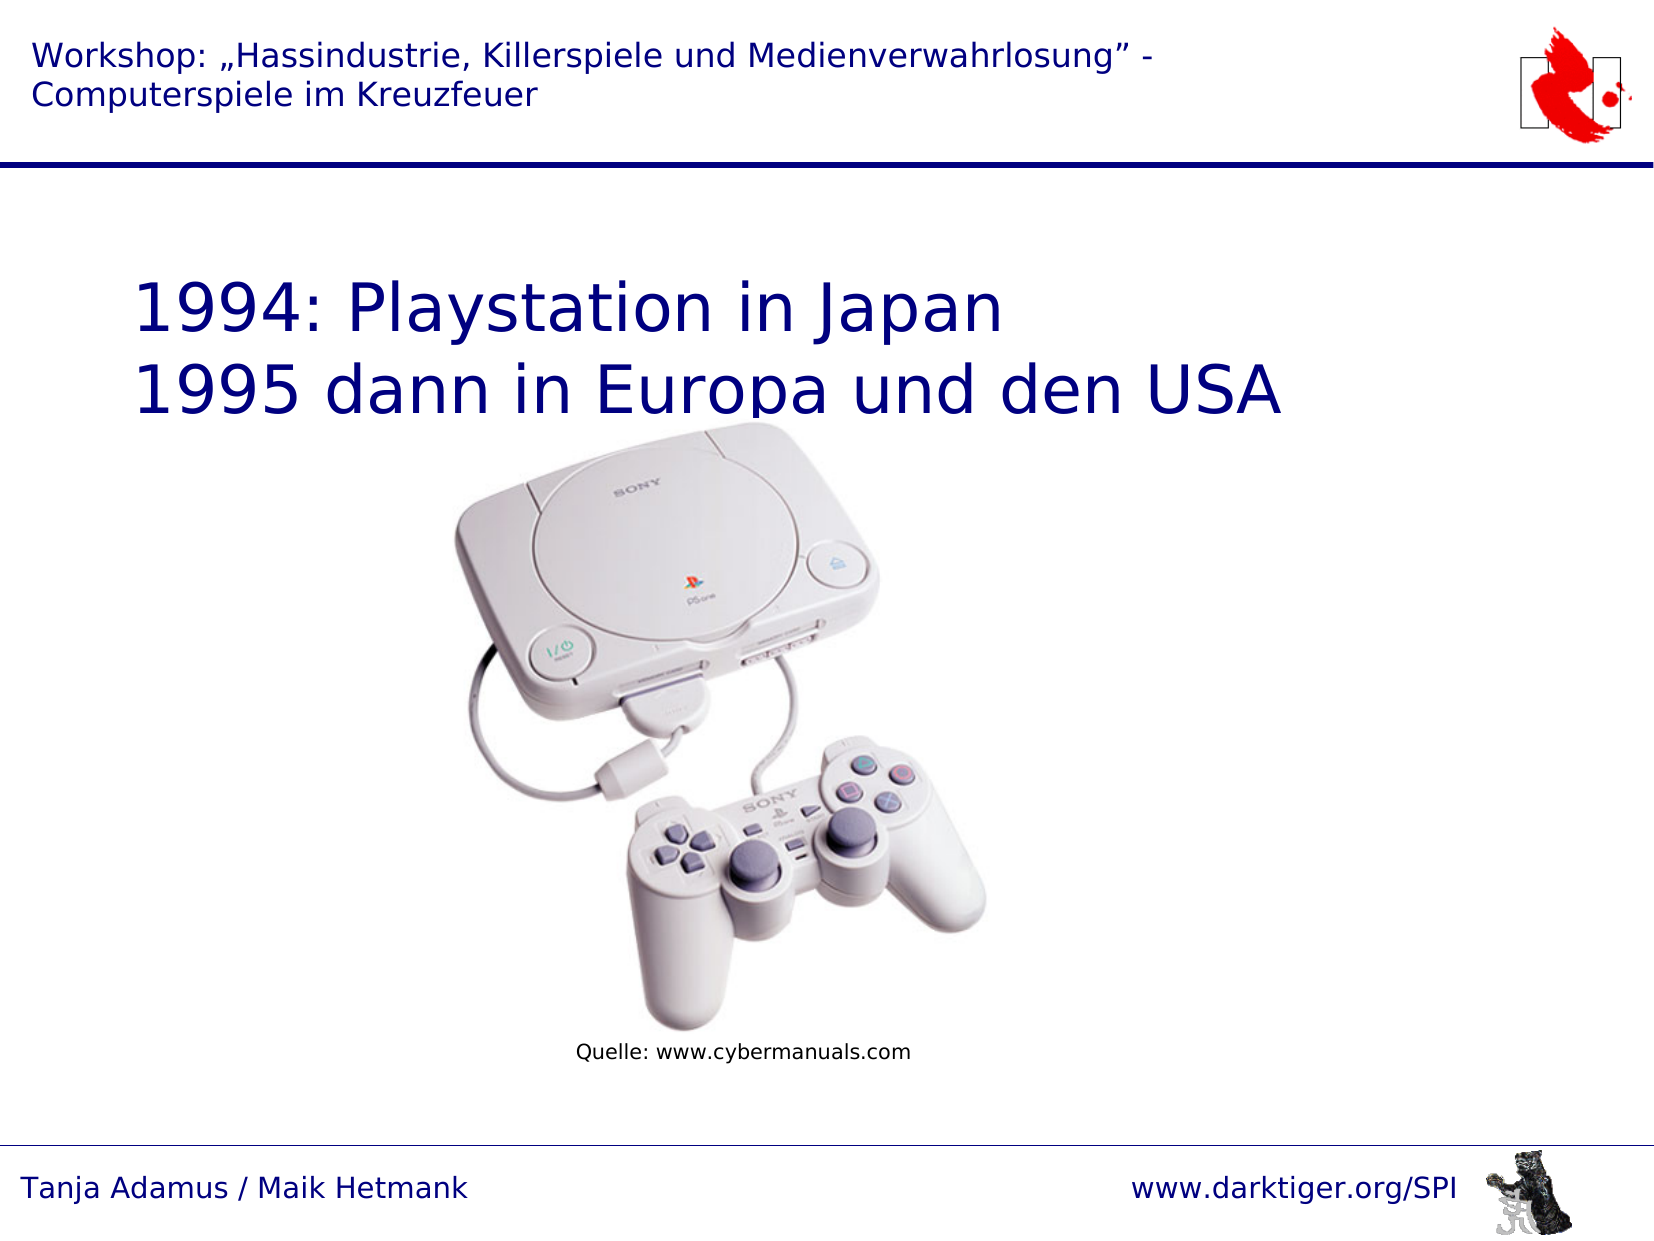

Workshop: „Hassindustrie, Killerspiele und Medienverwahrlosung” - Computerspiele im Kreuzfeuer
1994: Playstation in Japan
1995 dann in Europa und den USA
Quelle: www.cybermanuals.com